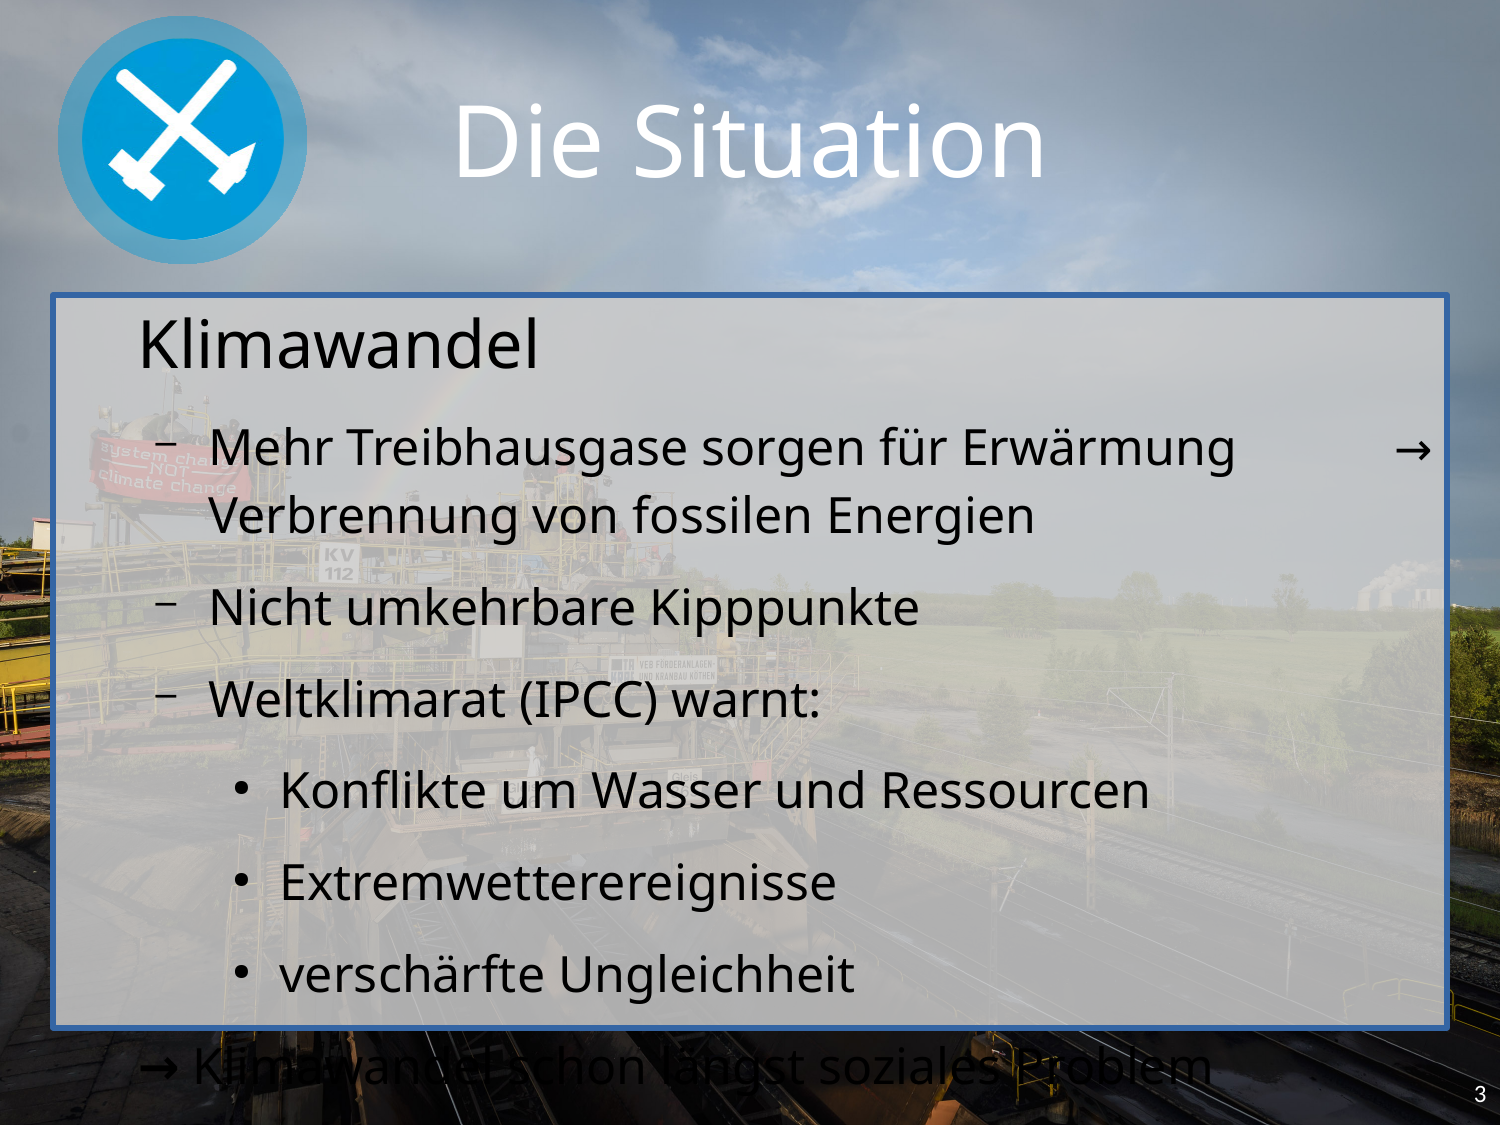

# Die Situation
Klimawandel
Mehr Treibhausgase sorgen für Erwärmung		 → Verbrennung von fossilen Energien
Nicht umkehrbare Kipppunkte
Weltklimarat (IPCC) warnt:
Konflikte um Wasser und Ressourcen
Extremwetterereignisse
verschärfte Ungleichheit
→ Klimawandel schon längst soziales Problem
3